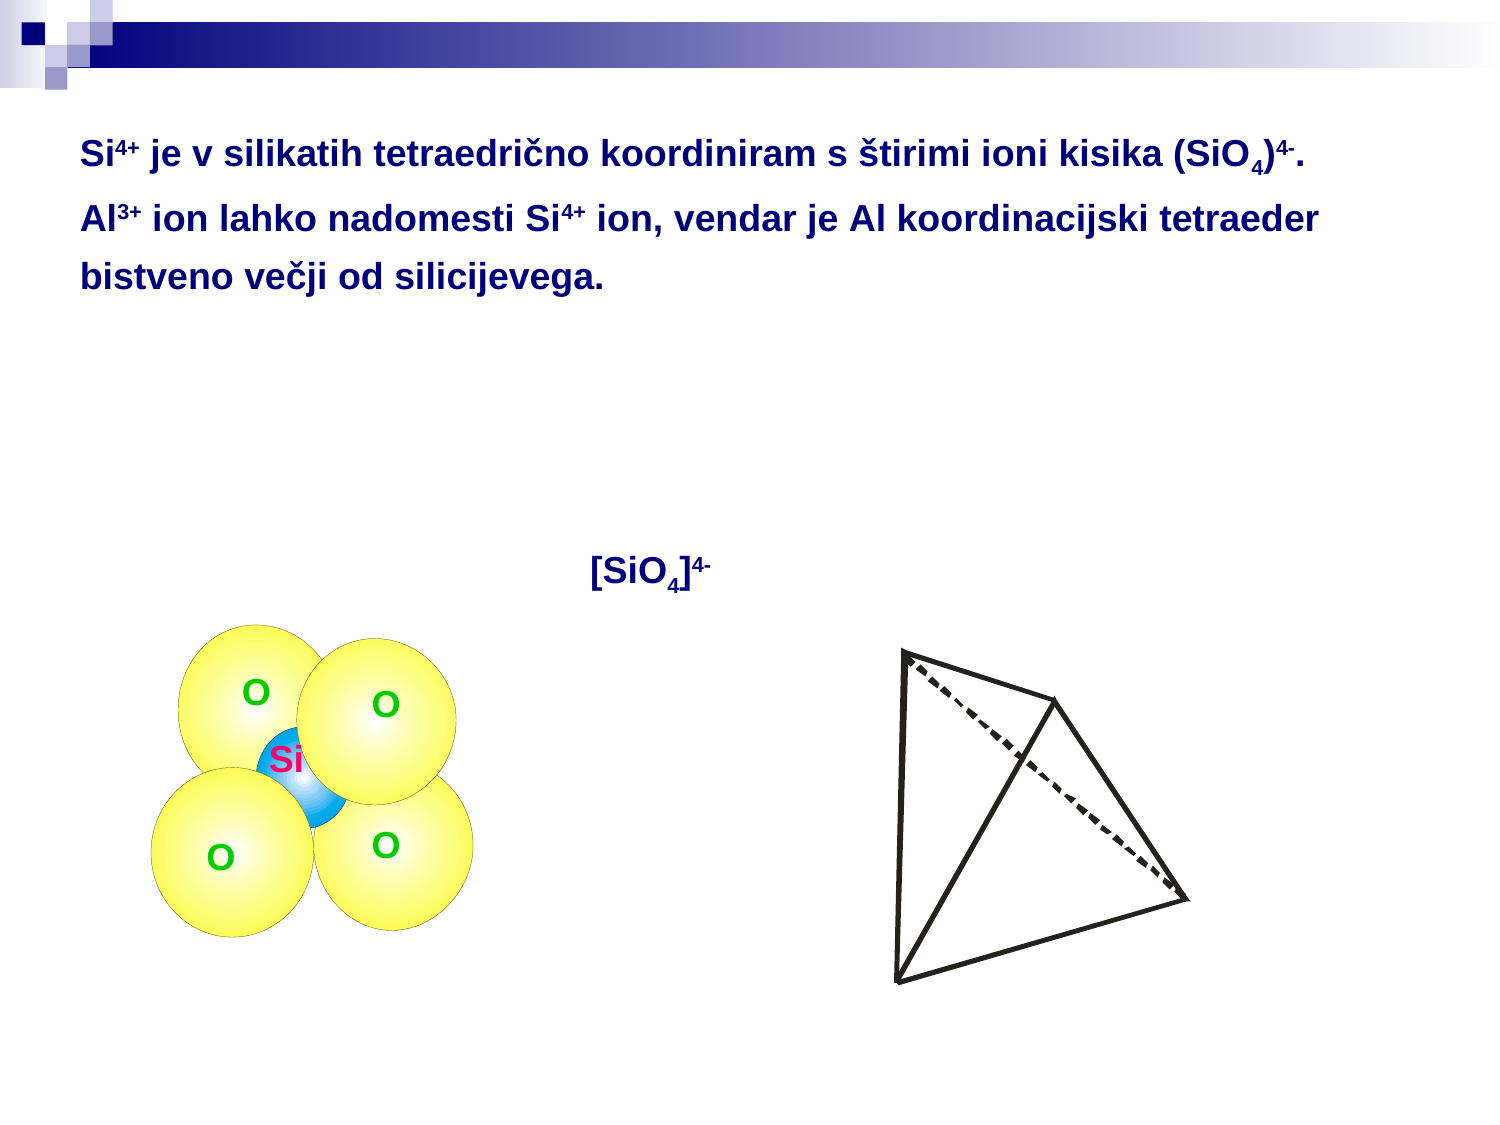

Si4+ je v silikatih tetraedrično koordiniram s štirimi ioni kisika (SiO4)4-.
Al3+ ion lahko nadomesti Si4+ ion, vendar je Al koordinacijski tetraeder
bistveno večji od silicijevega.
[SiO4]4-
O
O
Si
O
O